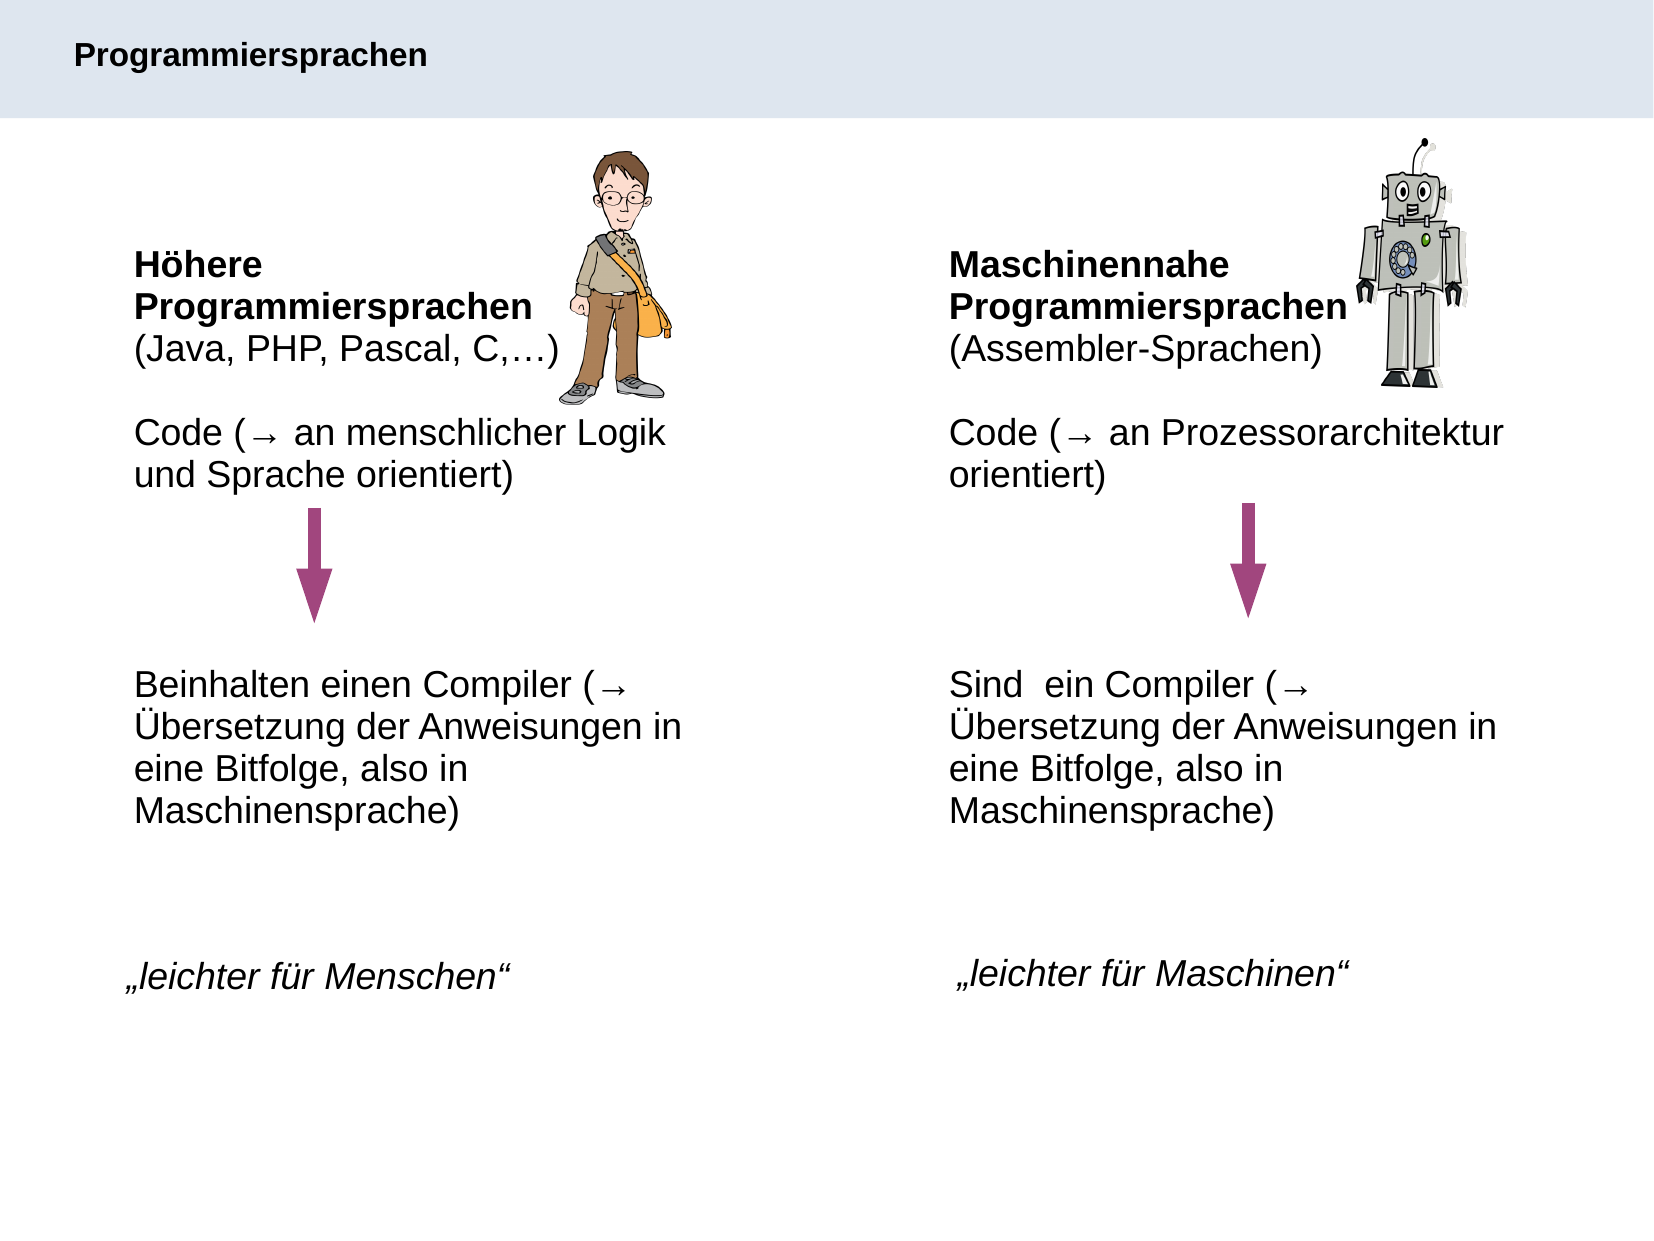

Programmiersprachen
Höhere
Programmiersprachen
(Java, PHP, Pascal, C,…)
Code (→ an menschlicher Logik und Sprache orientiert)
Beinhalten einen Compiler (→ Übersetzung der Anweisungen in eine Bitfolge, also in Maschinensprache)
Maschinennahe Programmiersprachen
(Assembler-Sprachen)
Code (→ an Prozessorarchitektur orientiert)
Sind ein Compiler (→ Übersetzung der Anweisungen in eine Bitfolge, also in Maschinensprache)
„leichter für Maschinen“
„leichter für Menschen“